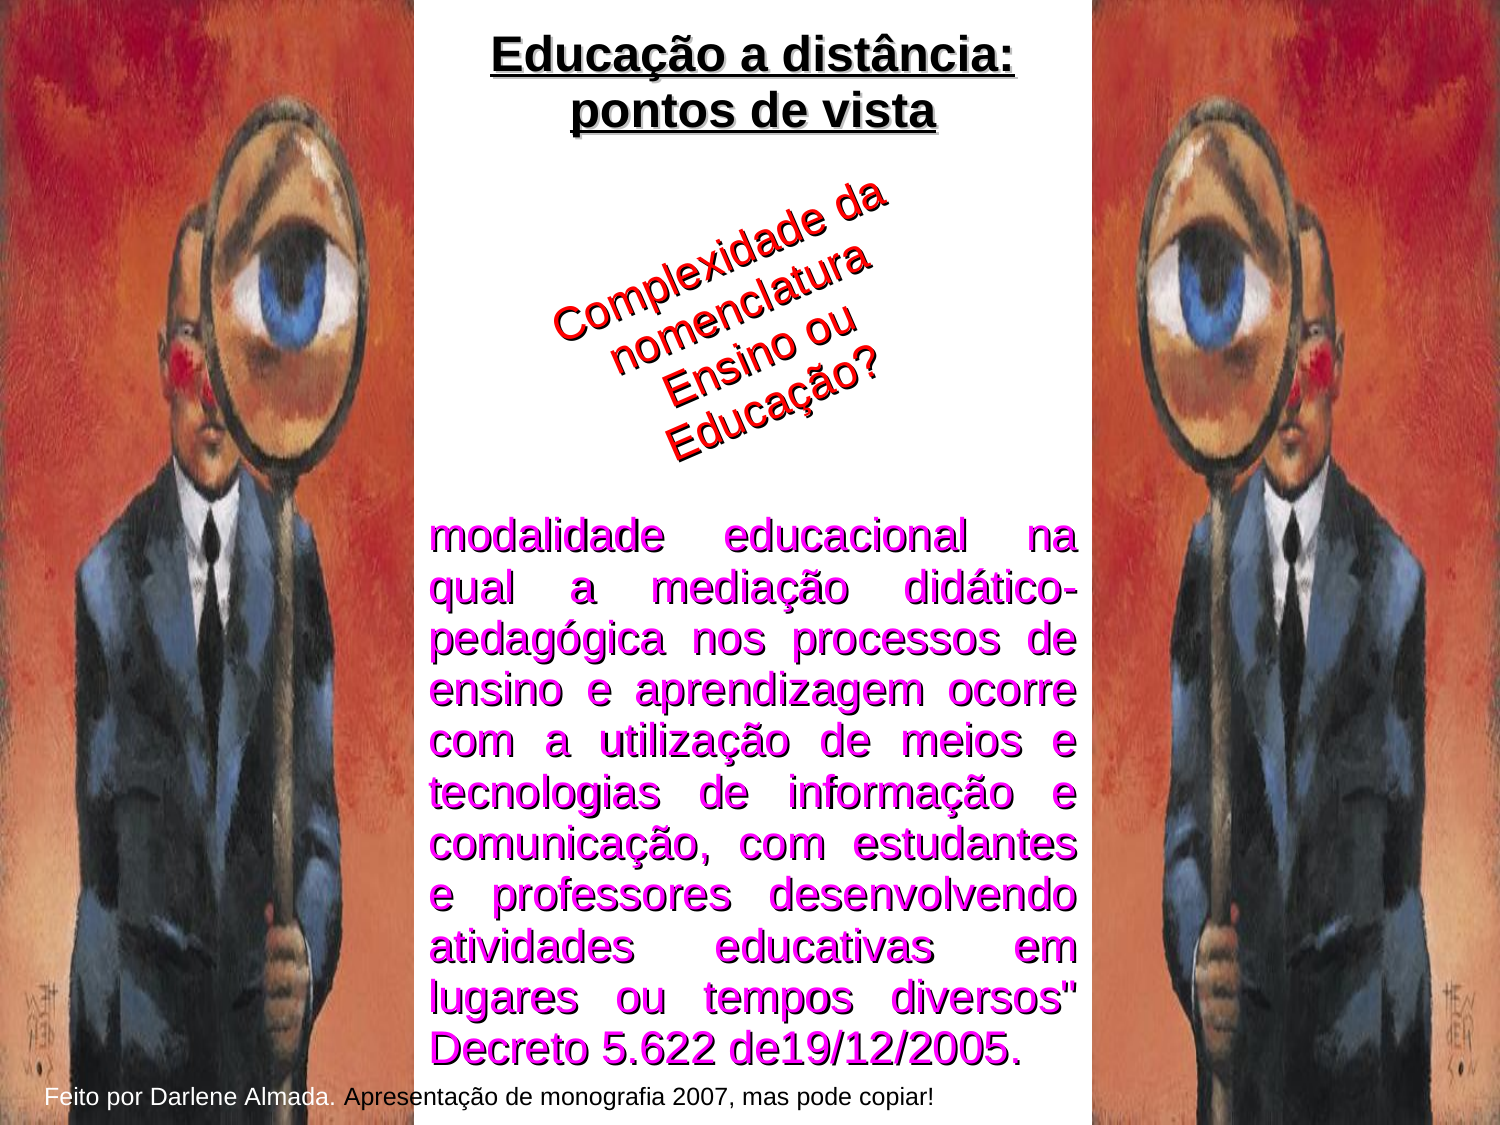

Educação a distância: pontos de vista
Complexidade da nomenclatura
Ensino ou Educação?
modalidade educacional na qual a mediação didático-pedagógica nos processos de ensino e aprendizagem ocorre com a utilização de meios e tecnologias de informação e comunicação, com estudantes e professores desenvolvendo atividades educativas em lugares ou tempos diversos" Decreto 5.622 de19/12/2005.
Feito por Darlene Almada. Apresentação de monografia 2007, mas pode copiar!